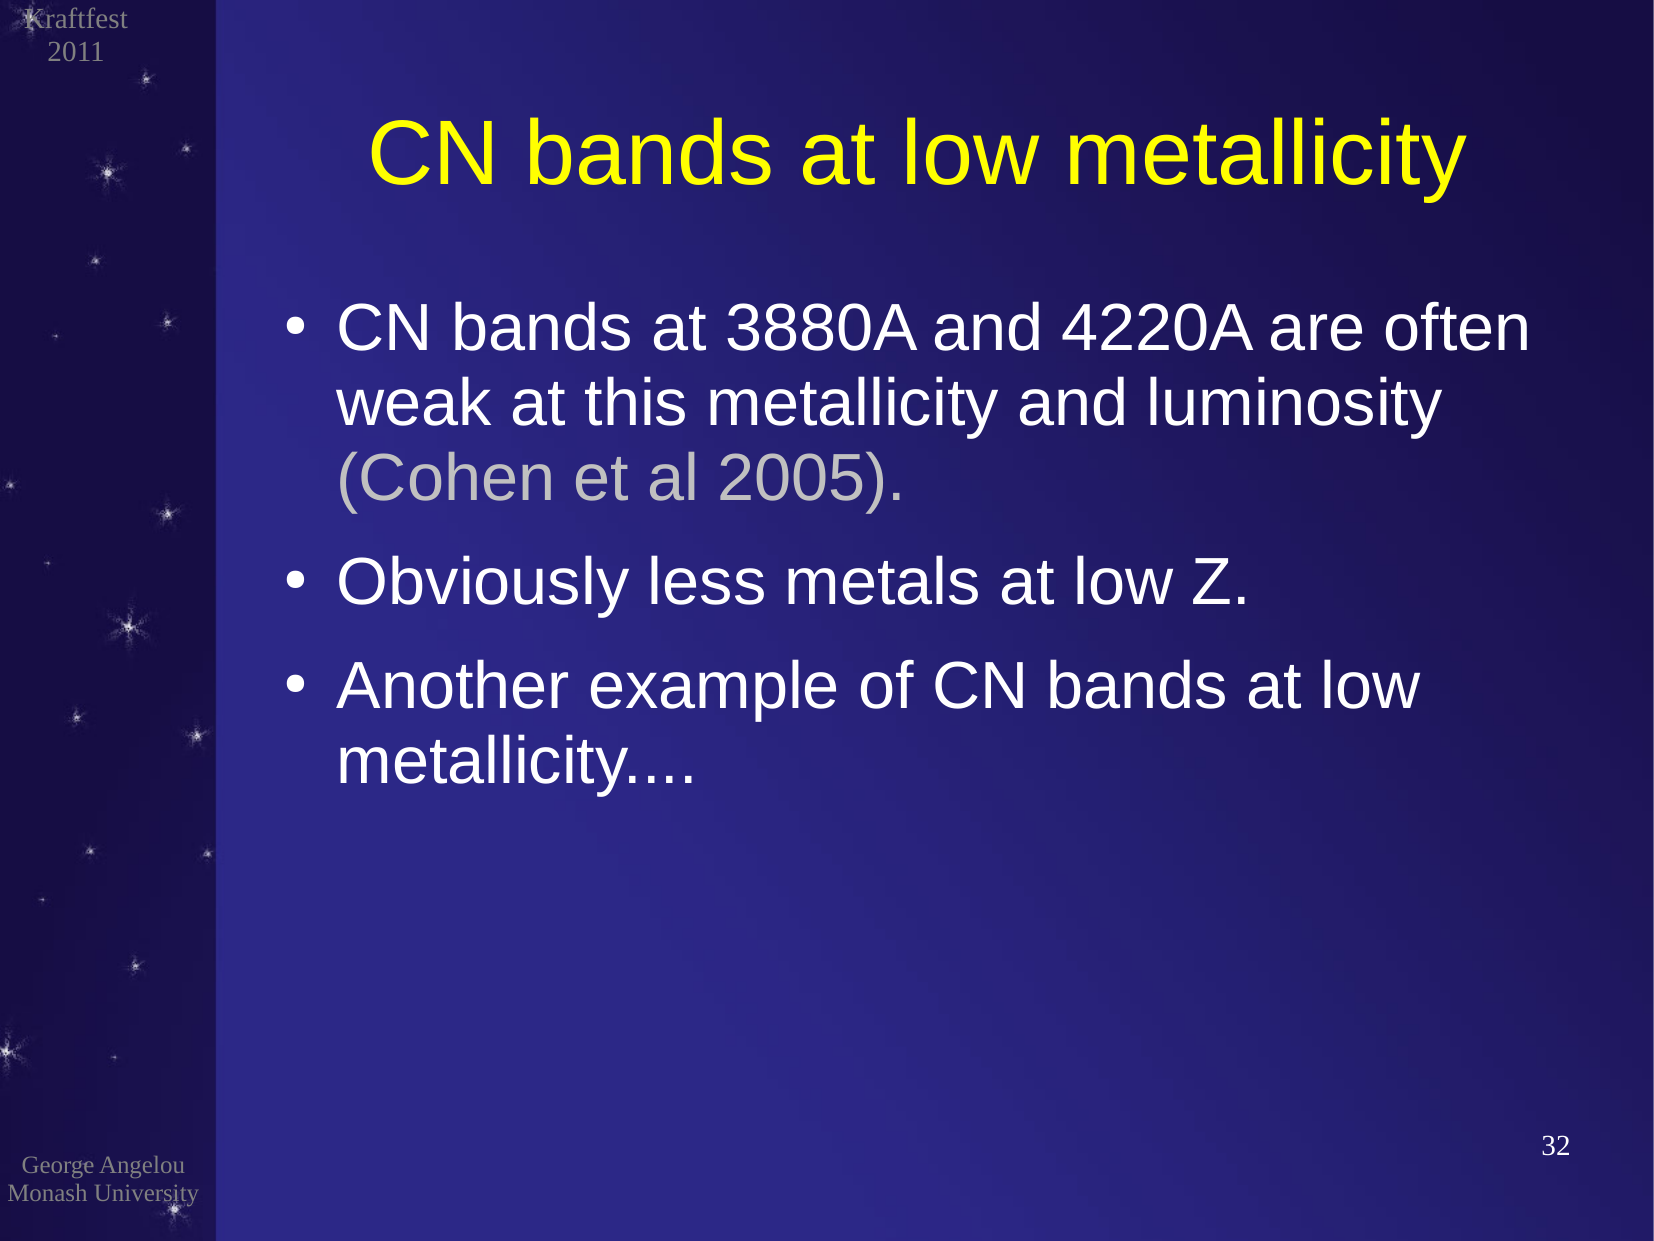

# CN bands at low metallicity
CN bands at 3880A and 4220A are often weak at this metallicity and luminosity (Cohen et al 2005).
Obviously less metals at low Z.
Another example of CN bands at low metallicity....
32